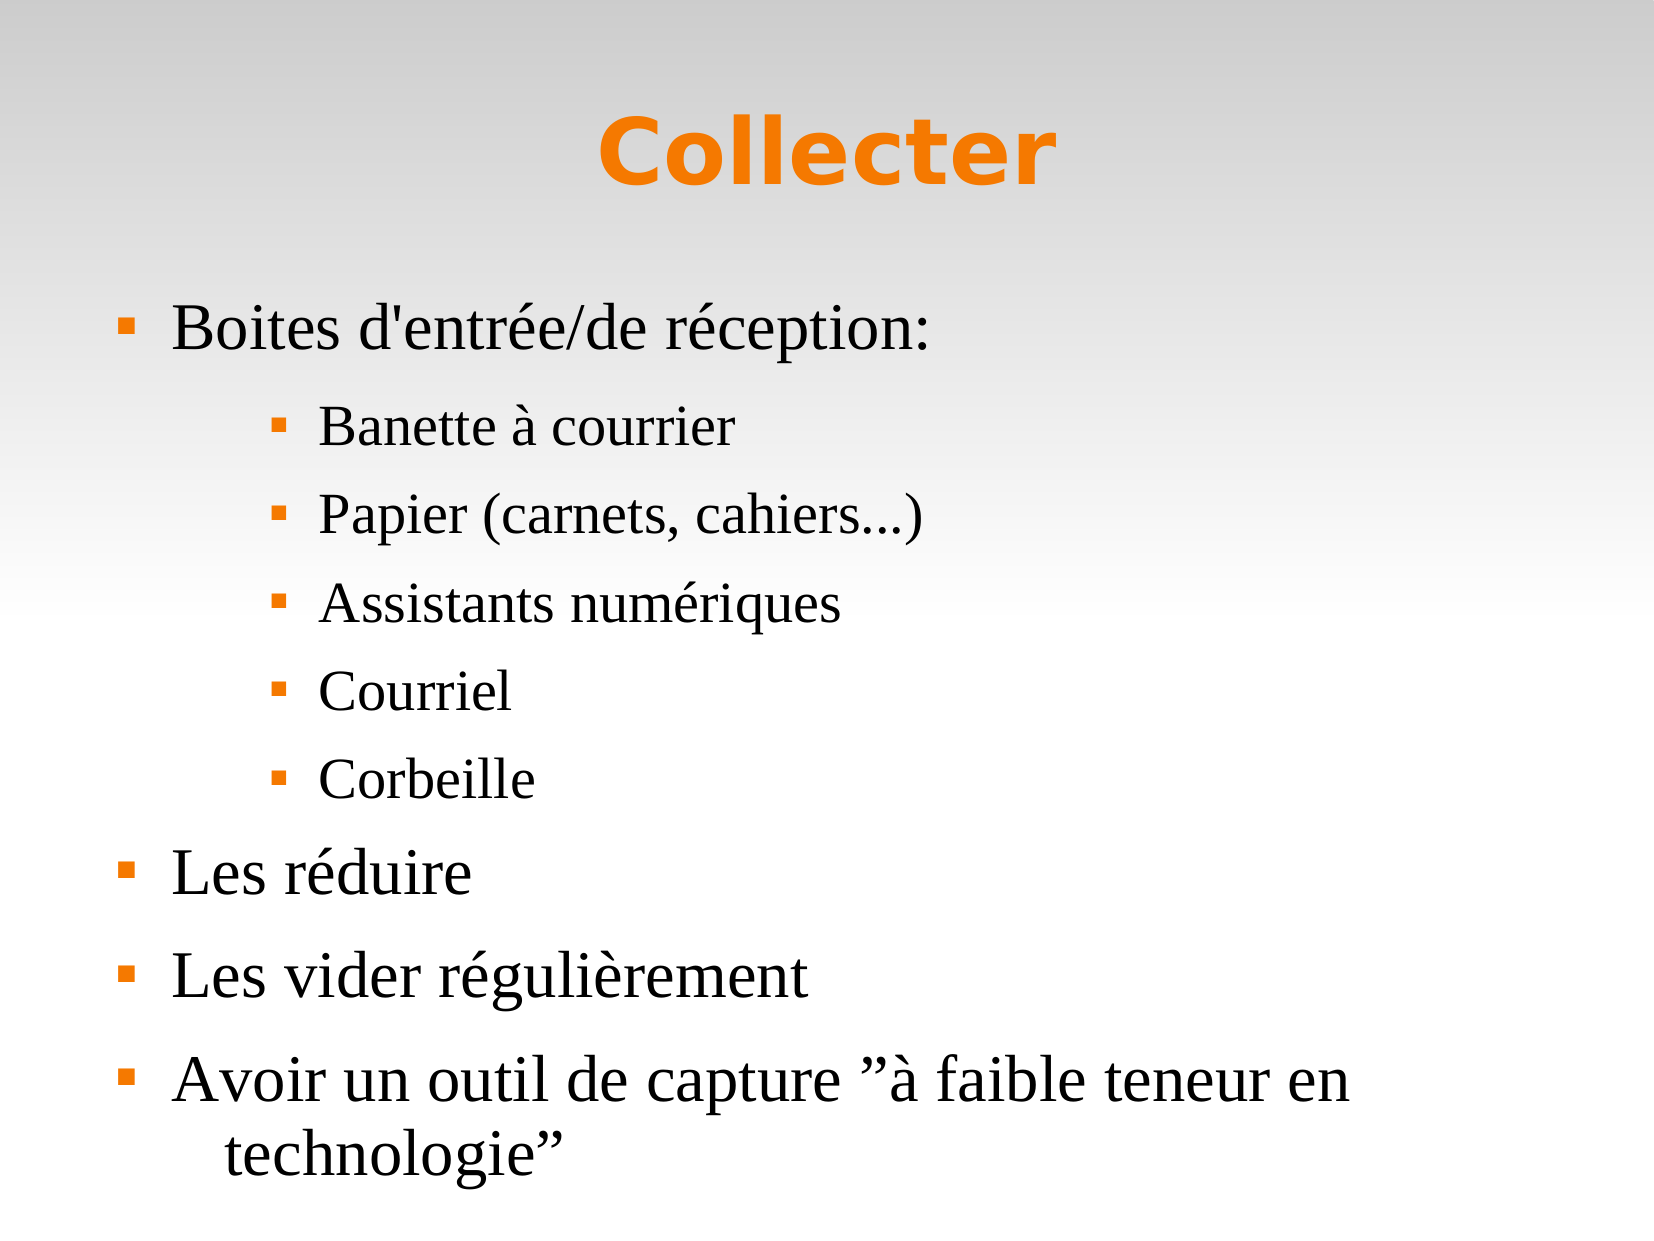

# Collecter
Boites d'entrée/de réception:
Banette à courrier
Papier (carnets, cahiers...)
Assistants numériques
Courriel
Corbeille
Les réduire
Les vider régulièrement
Avoir un outil de capture ”à faible teneur en technologie”